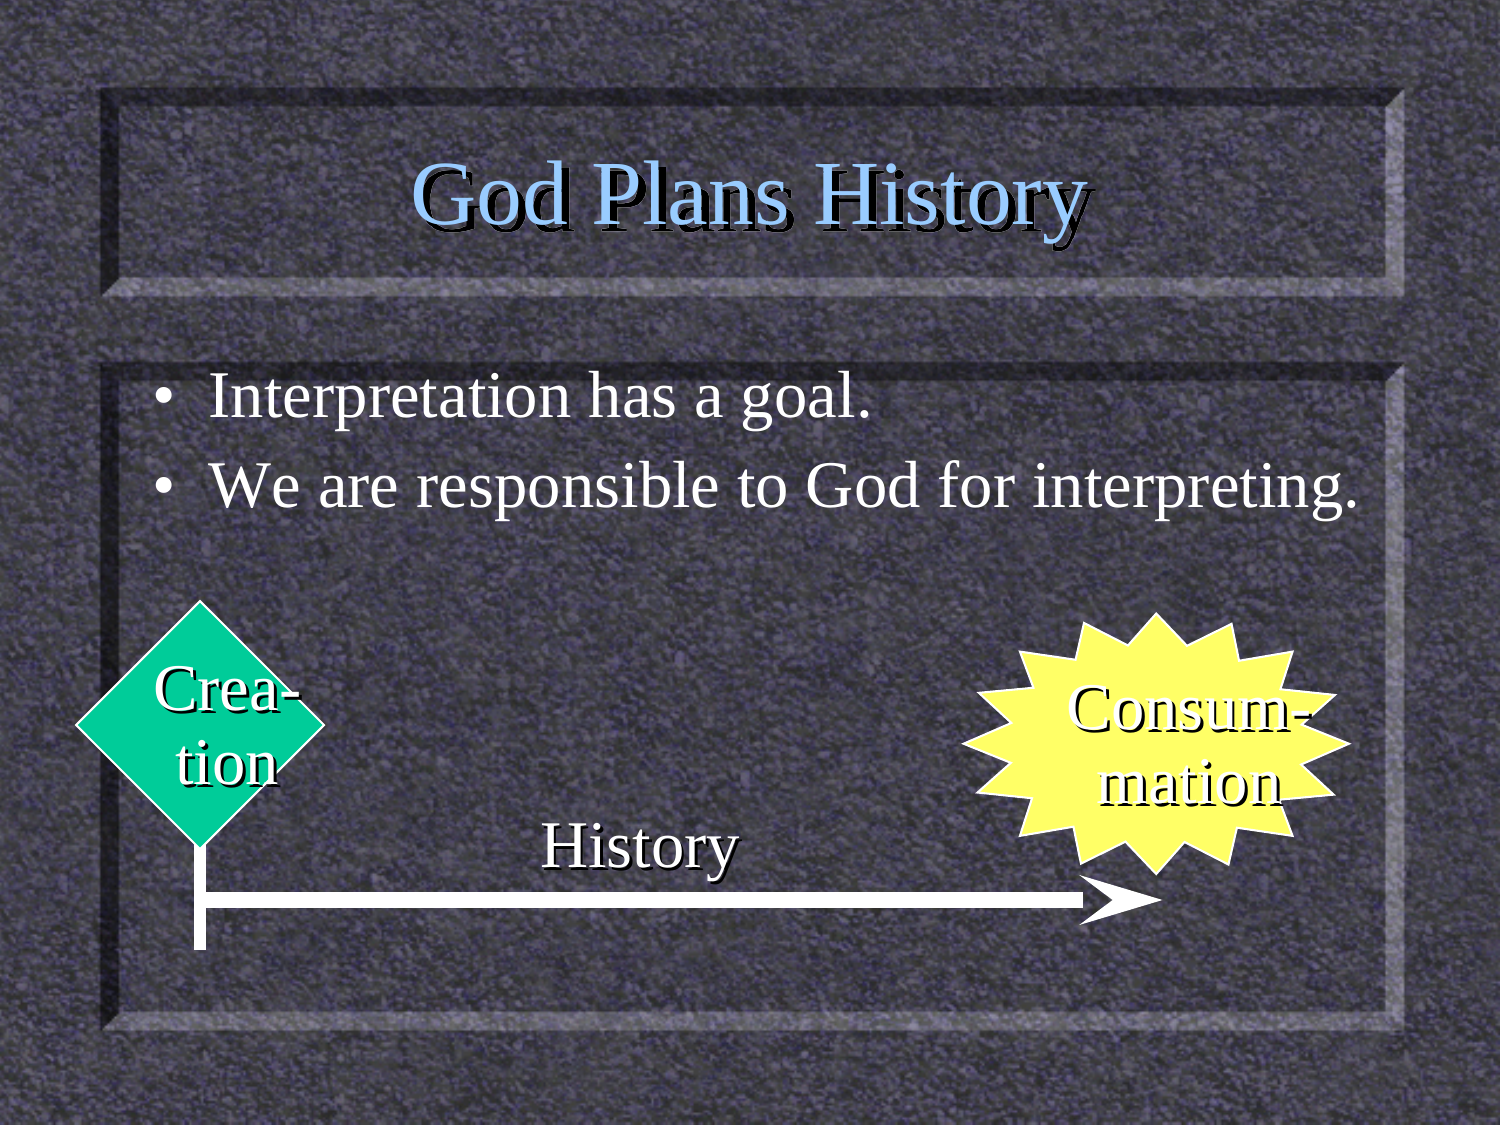

# God Plans History
Interpretation has a goal.
We are responsible to God for interpreting.
Crea-
tion
Consum-
mation
History